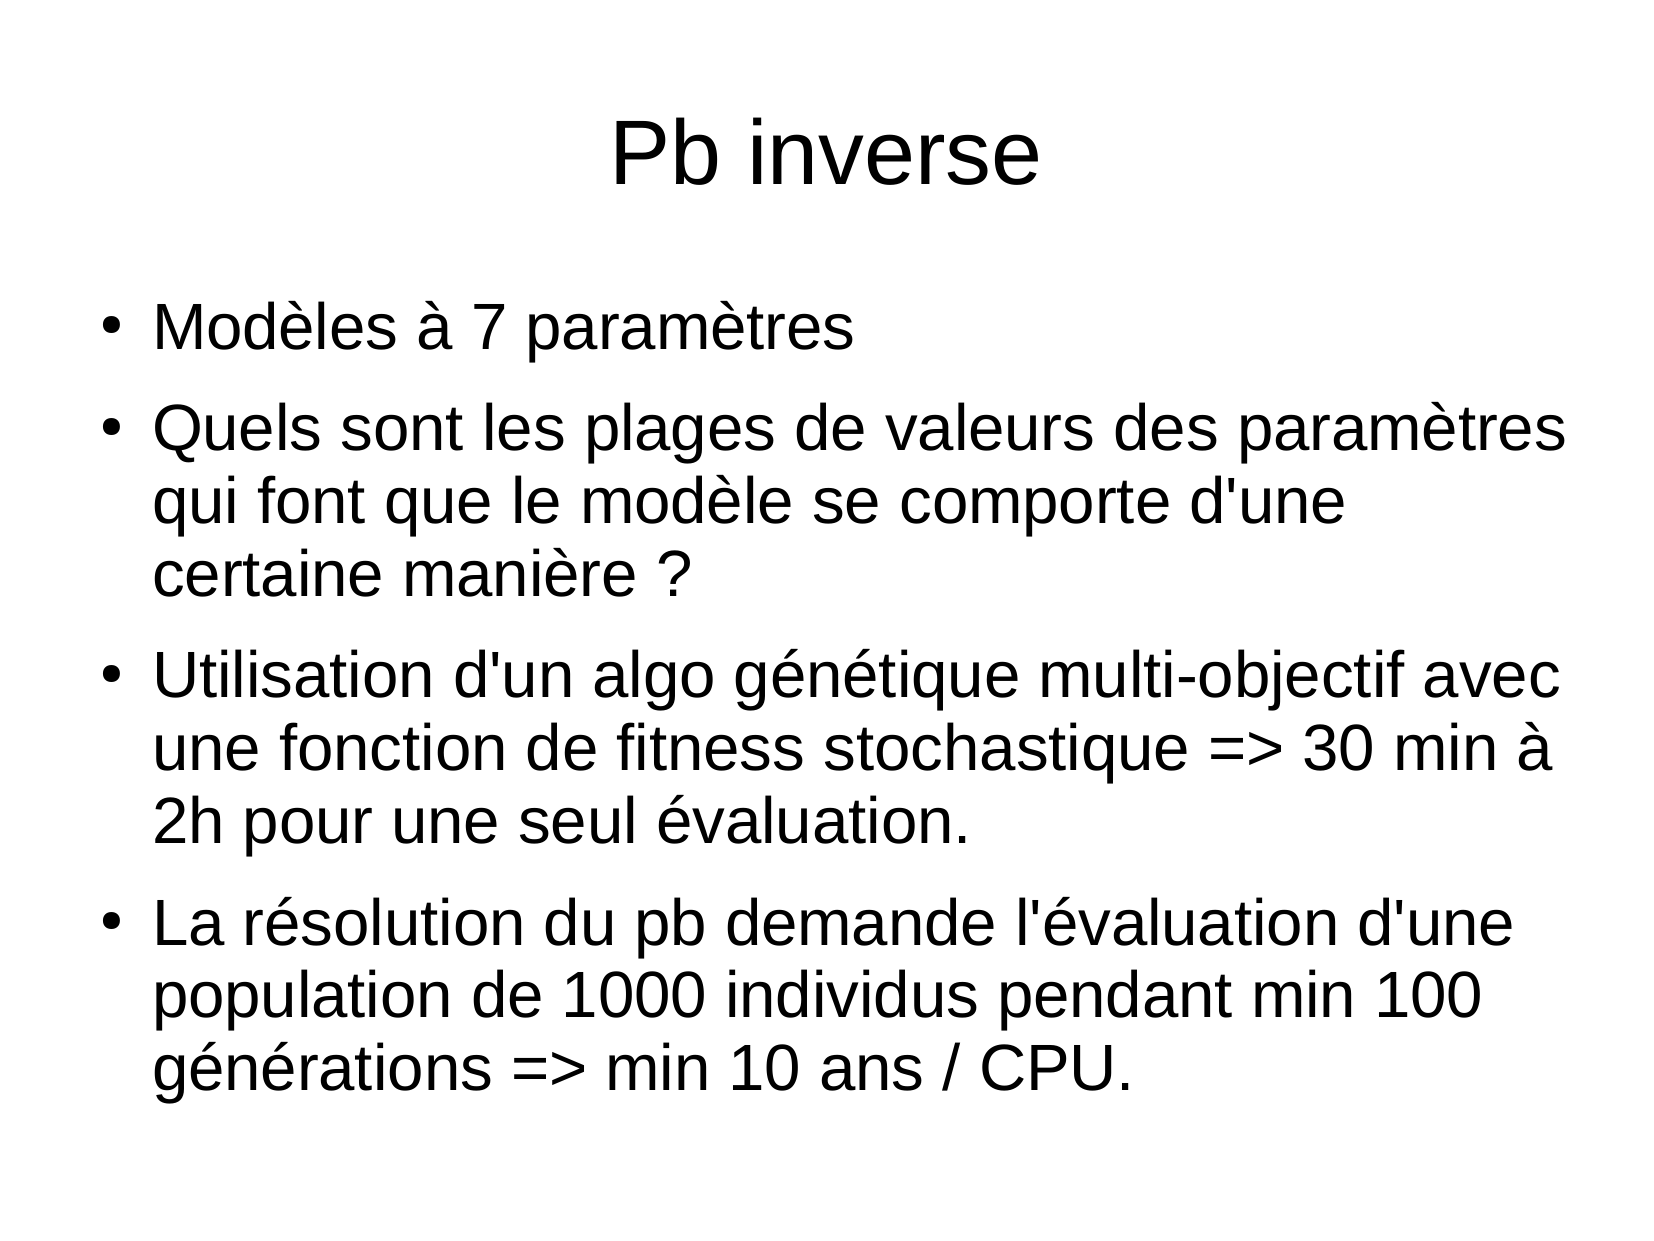

# Pb inverse
Modèles à 7 paramètres
Quels sont les plages de valeurs des paramètres qui font que le modèle se comporte d'une certaine manière ?
Utilisation d'un algo génétique multi-objectif avec une fonction de fitness stochastique => 30 min à 2h pour une seul évaluation.
La résolution du pb demande l'évaluation d'une population de 1000 individus pendant min 100 générations => min 10 ans / CPU.